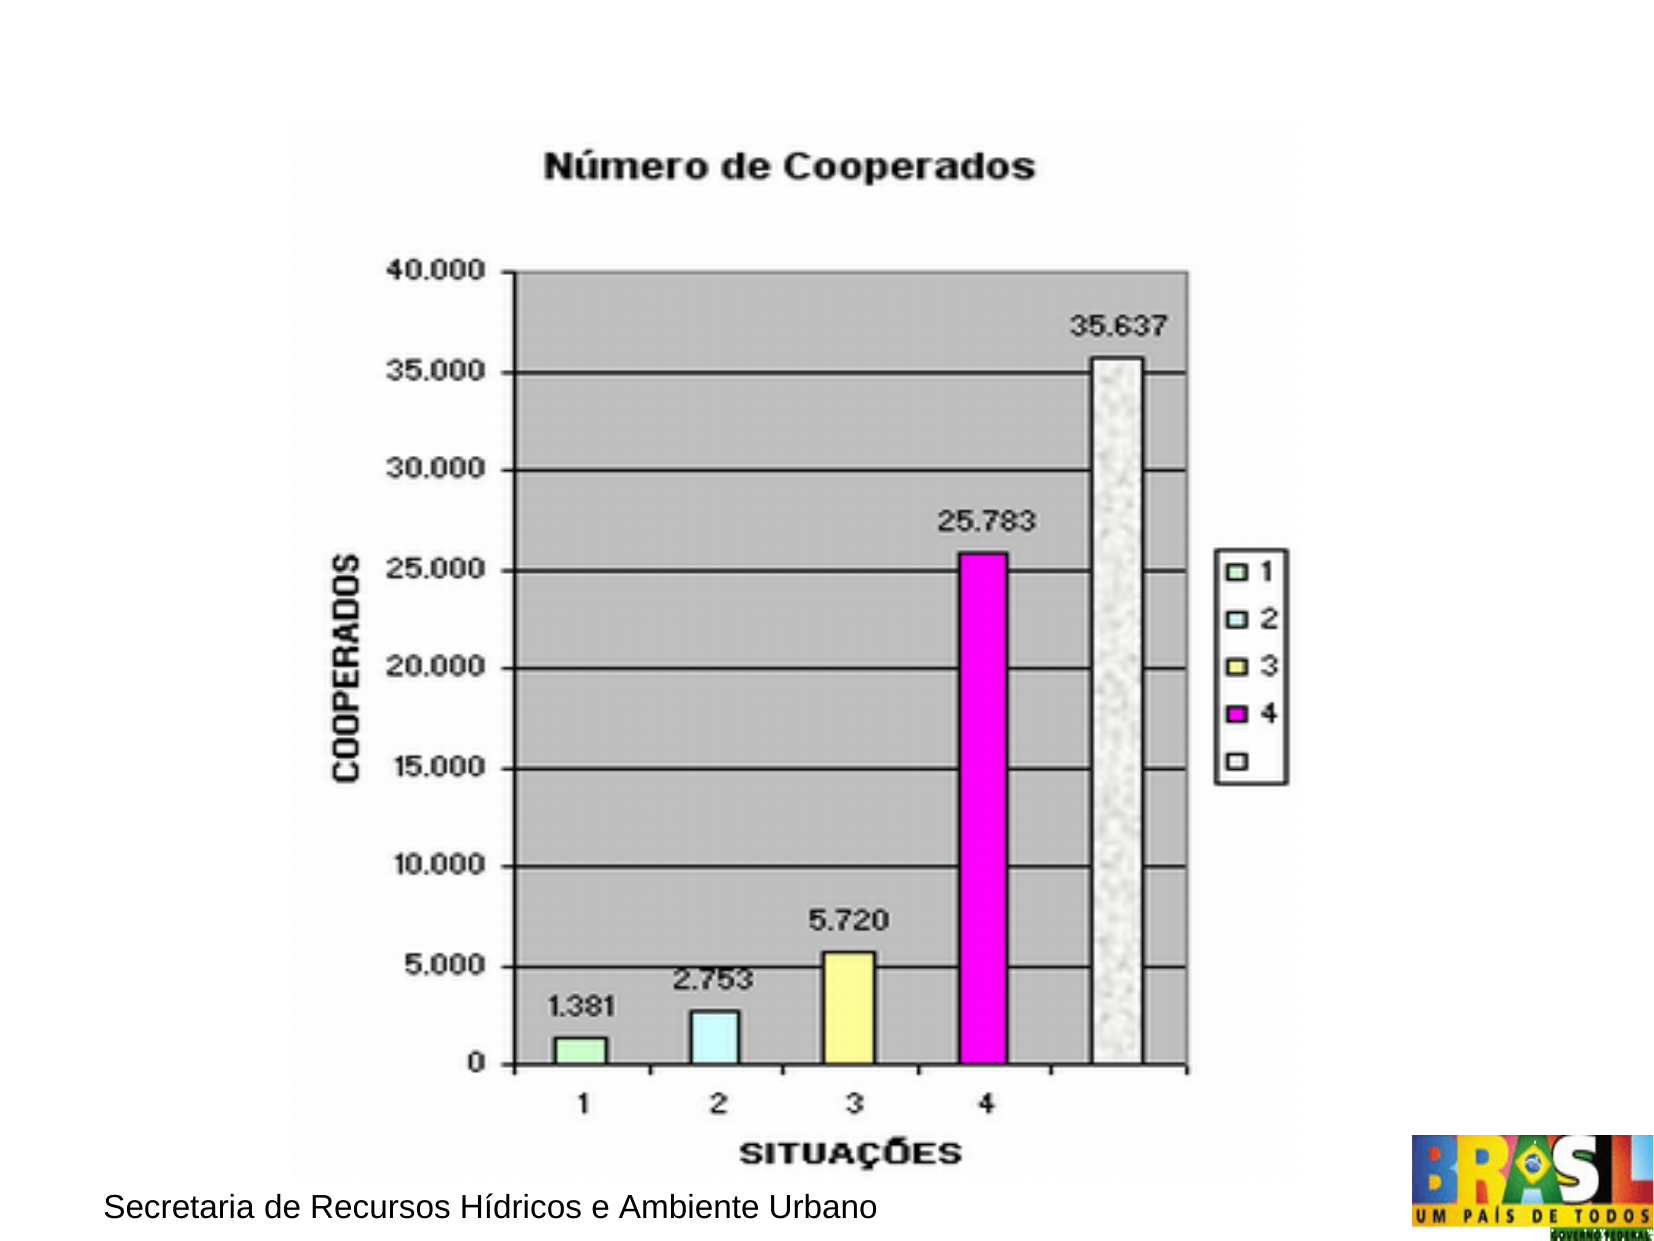

Secretaria de Recursos Hídricos e Ambiente Urbano